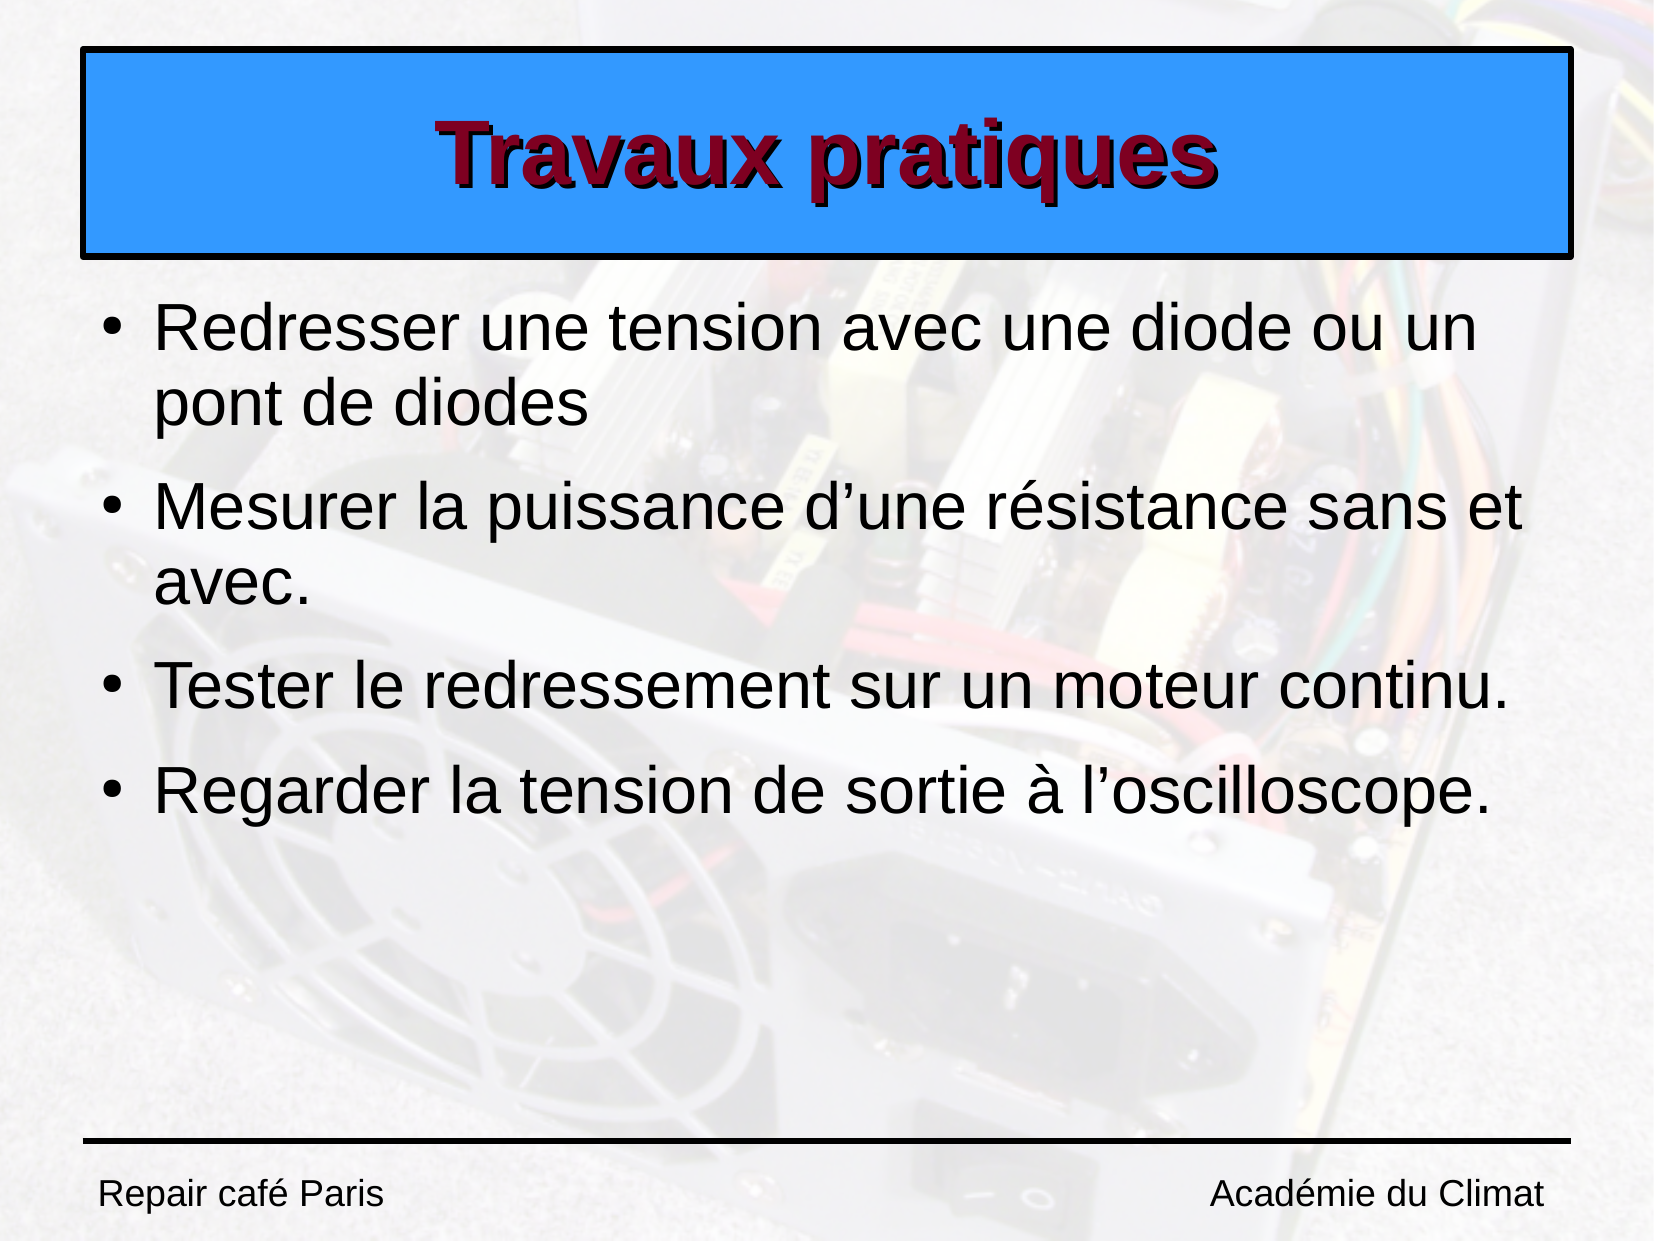

# Travaux pratiques
Redresser une tension avec une diode ou un pont de diodes
Mesurer la puissance d’une résistance sans et avec.
Tester le redressement sur un moteur continu.
Regarder la tension de sortie à l’oscilloscope.
Repair café Paris	Académie du Climat